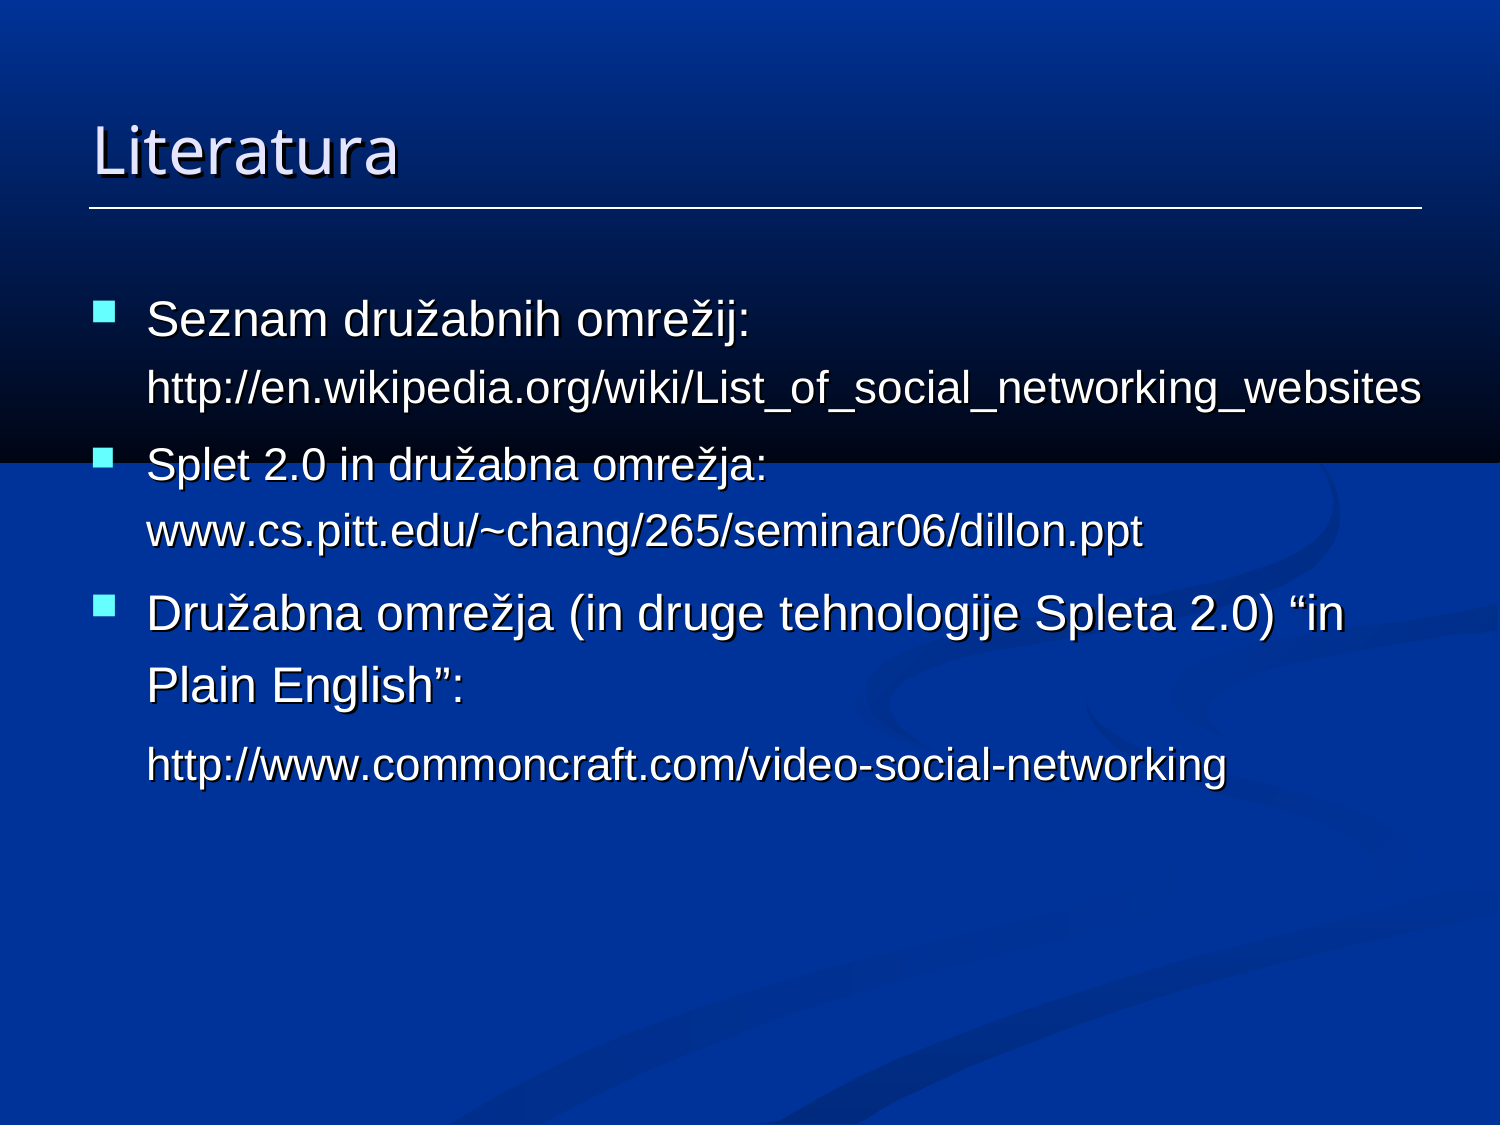

Literatura
# Seznam družabnih omrežij: http://en.wikipedia.org/wiki/List_of_social_networking_websites
Splet 2.0 in družabna omrežja: www.cs.pitt.edu/~chang/265/seminar06/dillon.ppt
Družabna omrežja (in druge tehnologije Spleta 2.0) “in Plain English”:
	http://www.commoncraft.com/video-social-networking